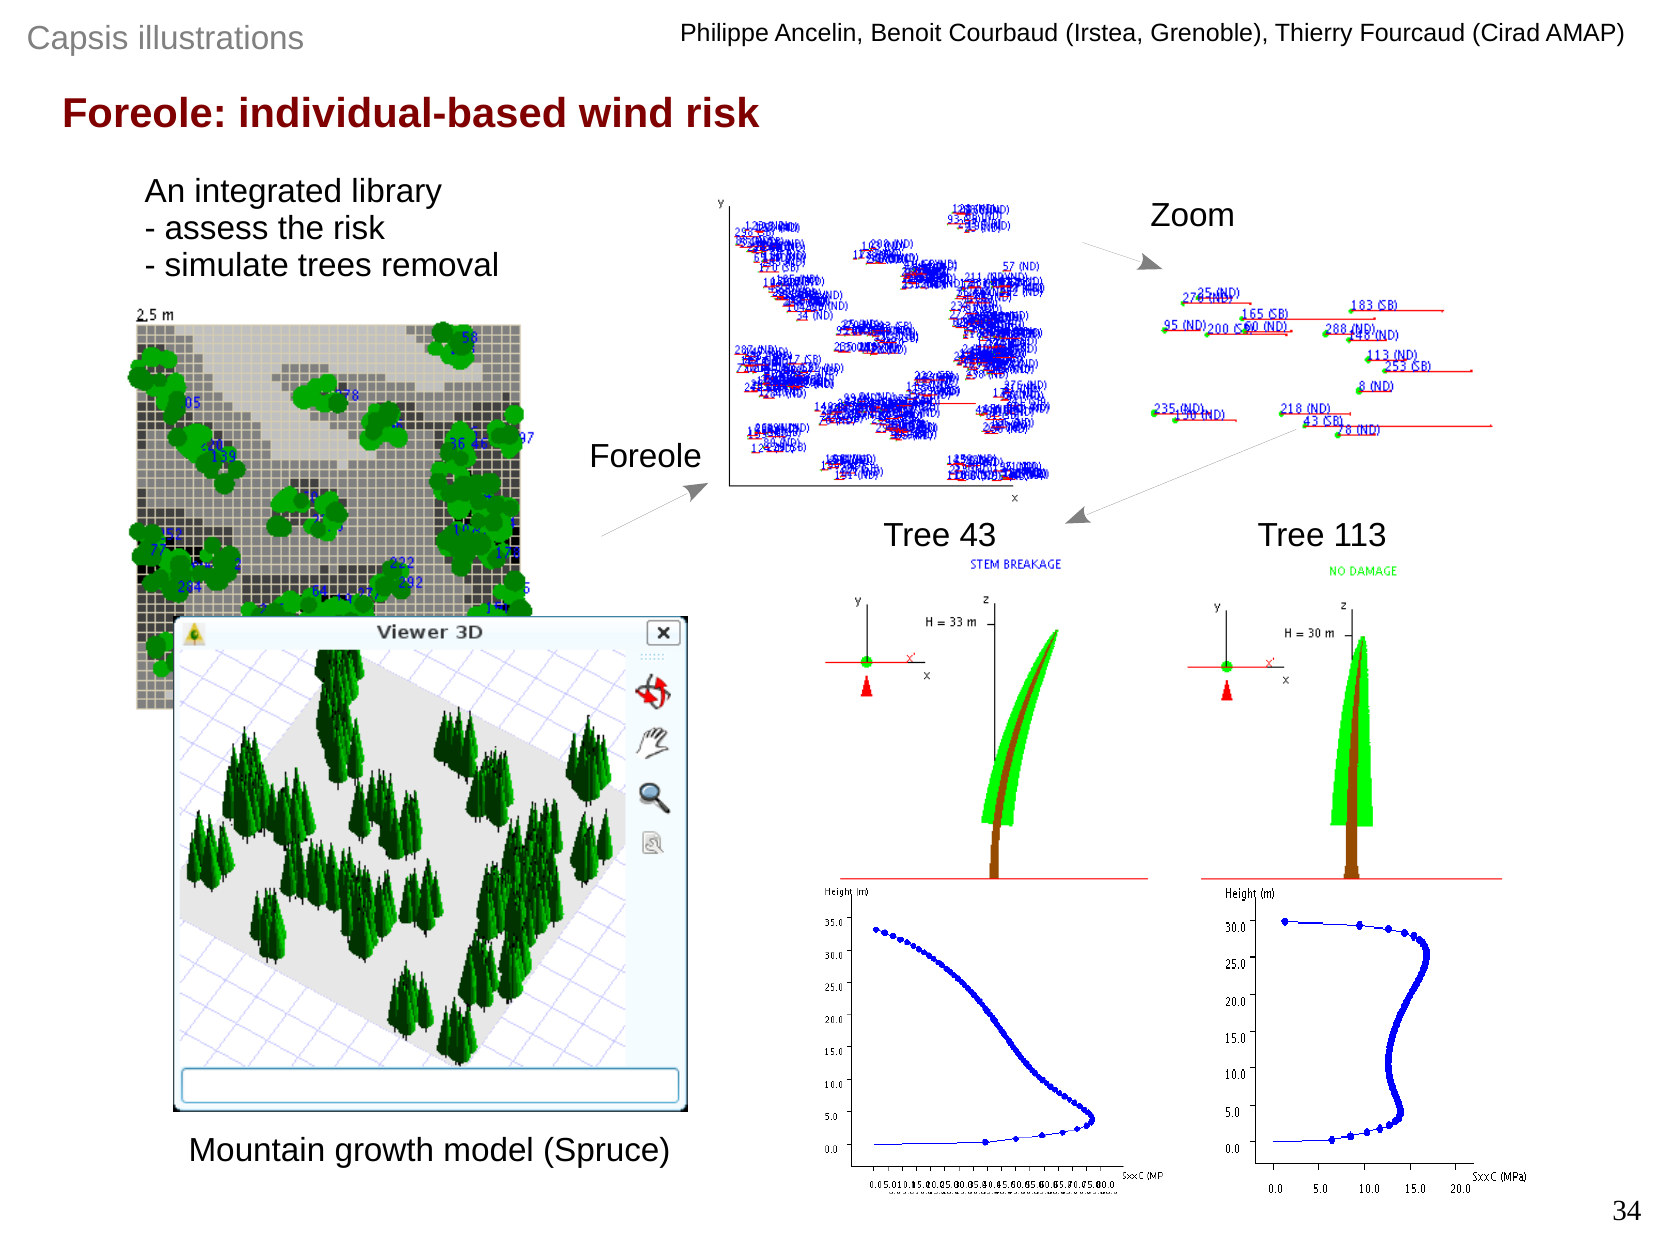

Capsis illustrations
Philippe Ancelin, Benoit Courbaud (Irstea, Grenoble), Thierry Fourcaud (Cirad AMAP)
Foreole: individual-based wind risk
An integrated library
- assess the risk
- simulate trees removal
Zoom
Foreole
Tree 43
Tree 113
Mountain growth model (Spruce)